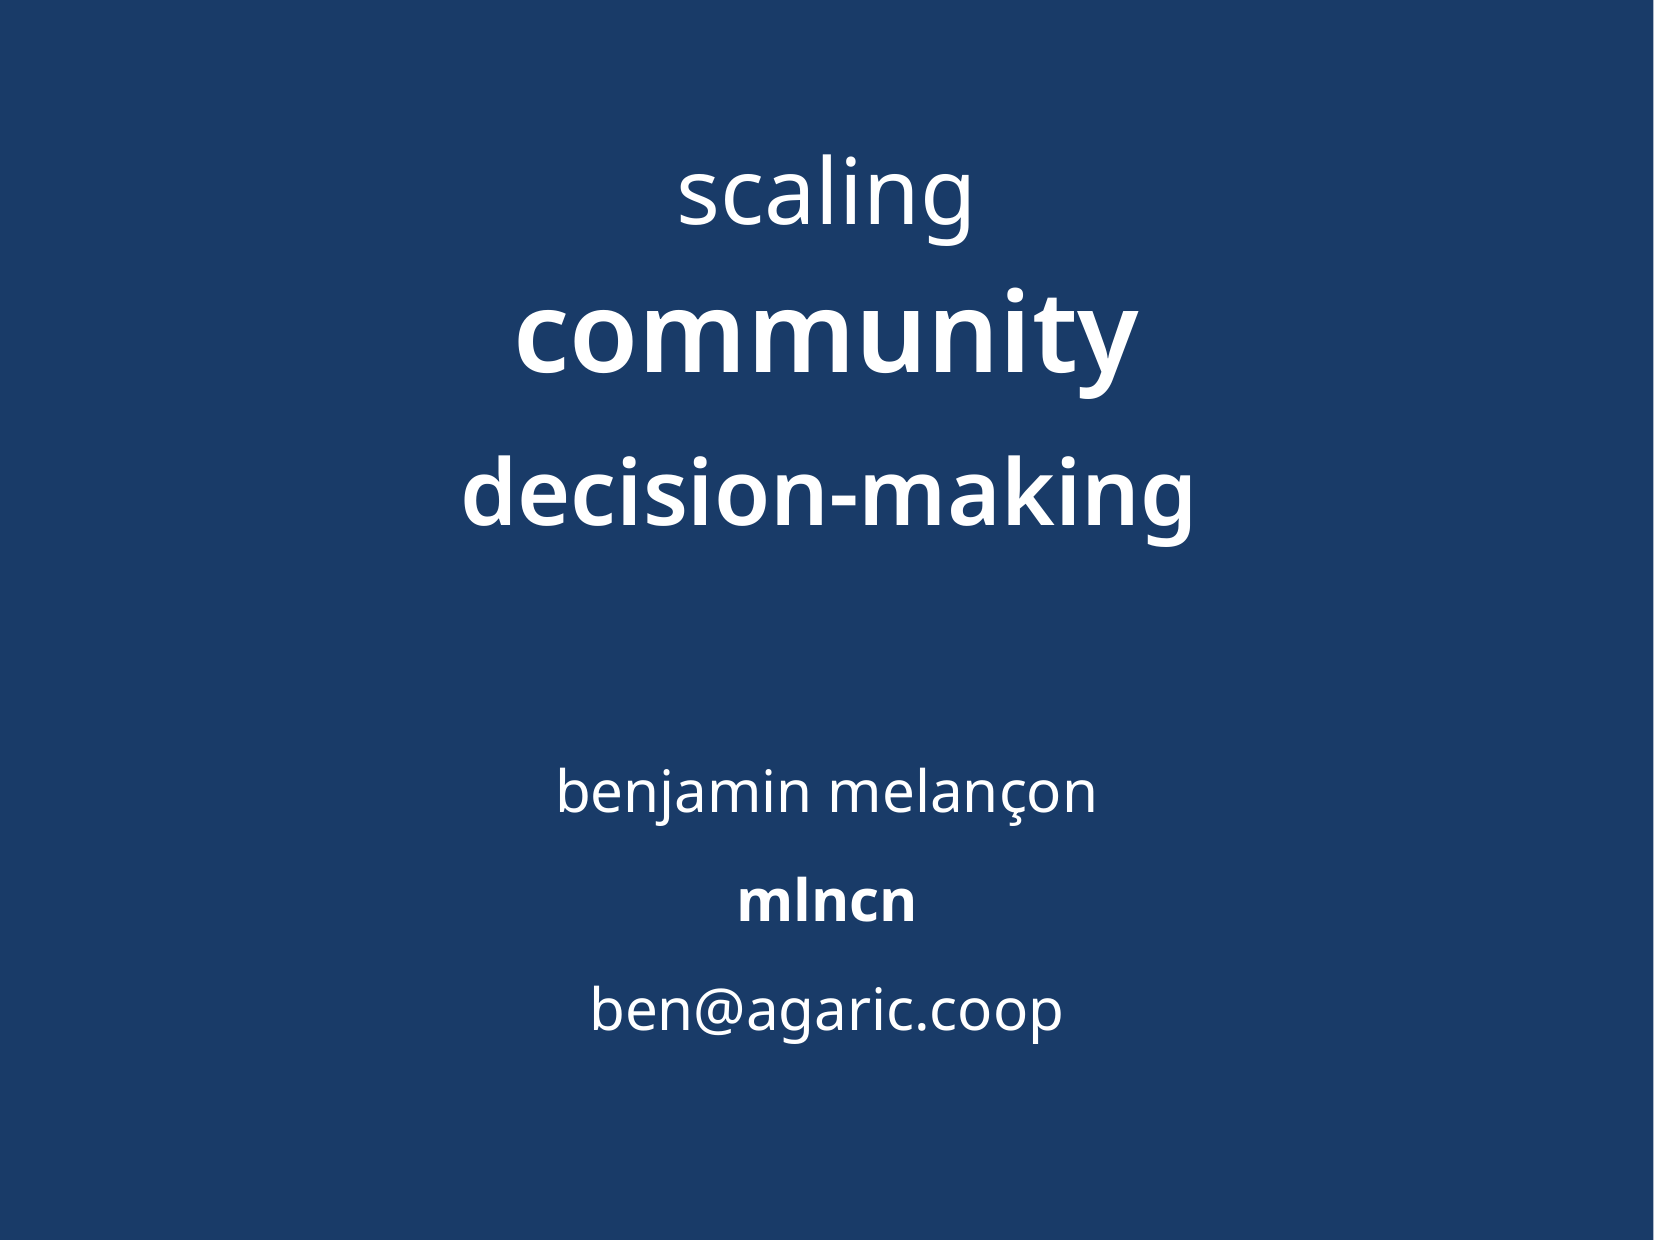

# scaling community decision-making
benjamin melançon
mlncn
ben@agaric.coop